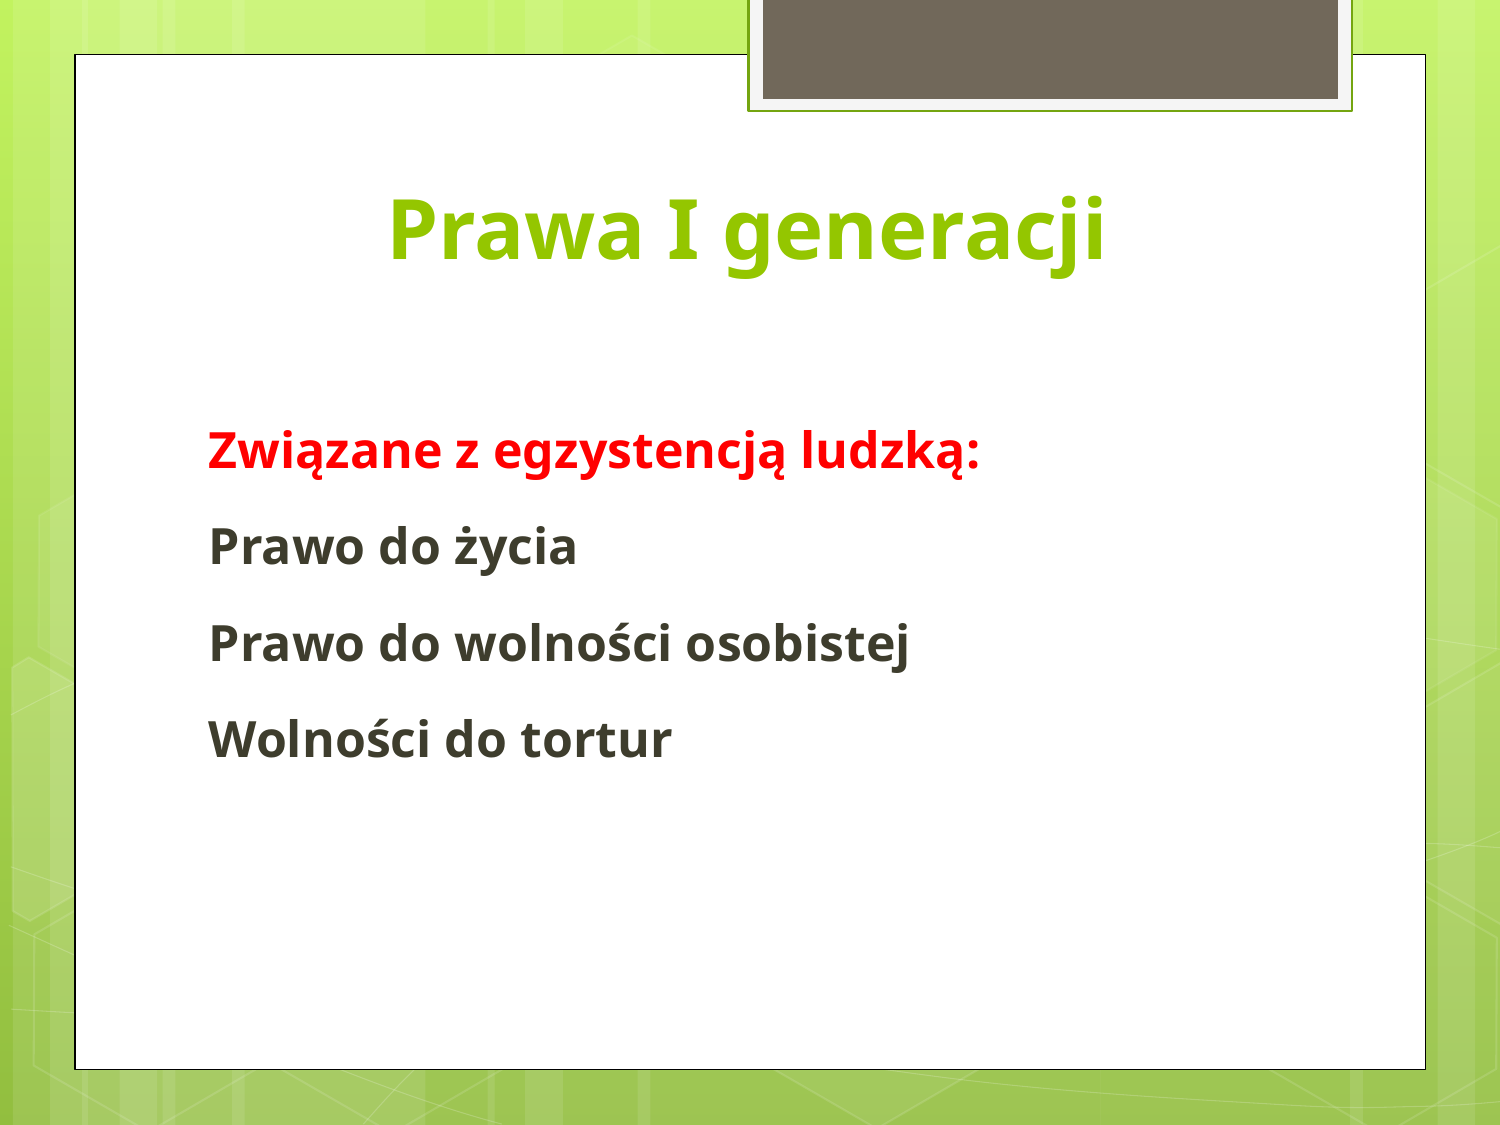

# Prawa I generacji
Związane z egzystencją ludzką:
Prawo do życia
Prawo do wolności osobistej
Wolności do tortur